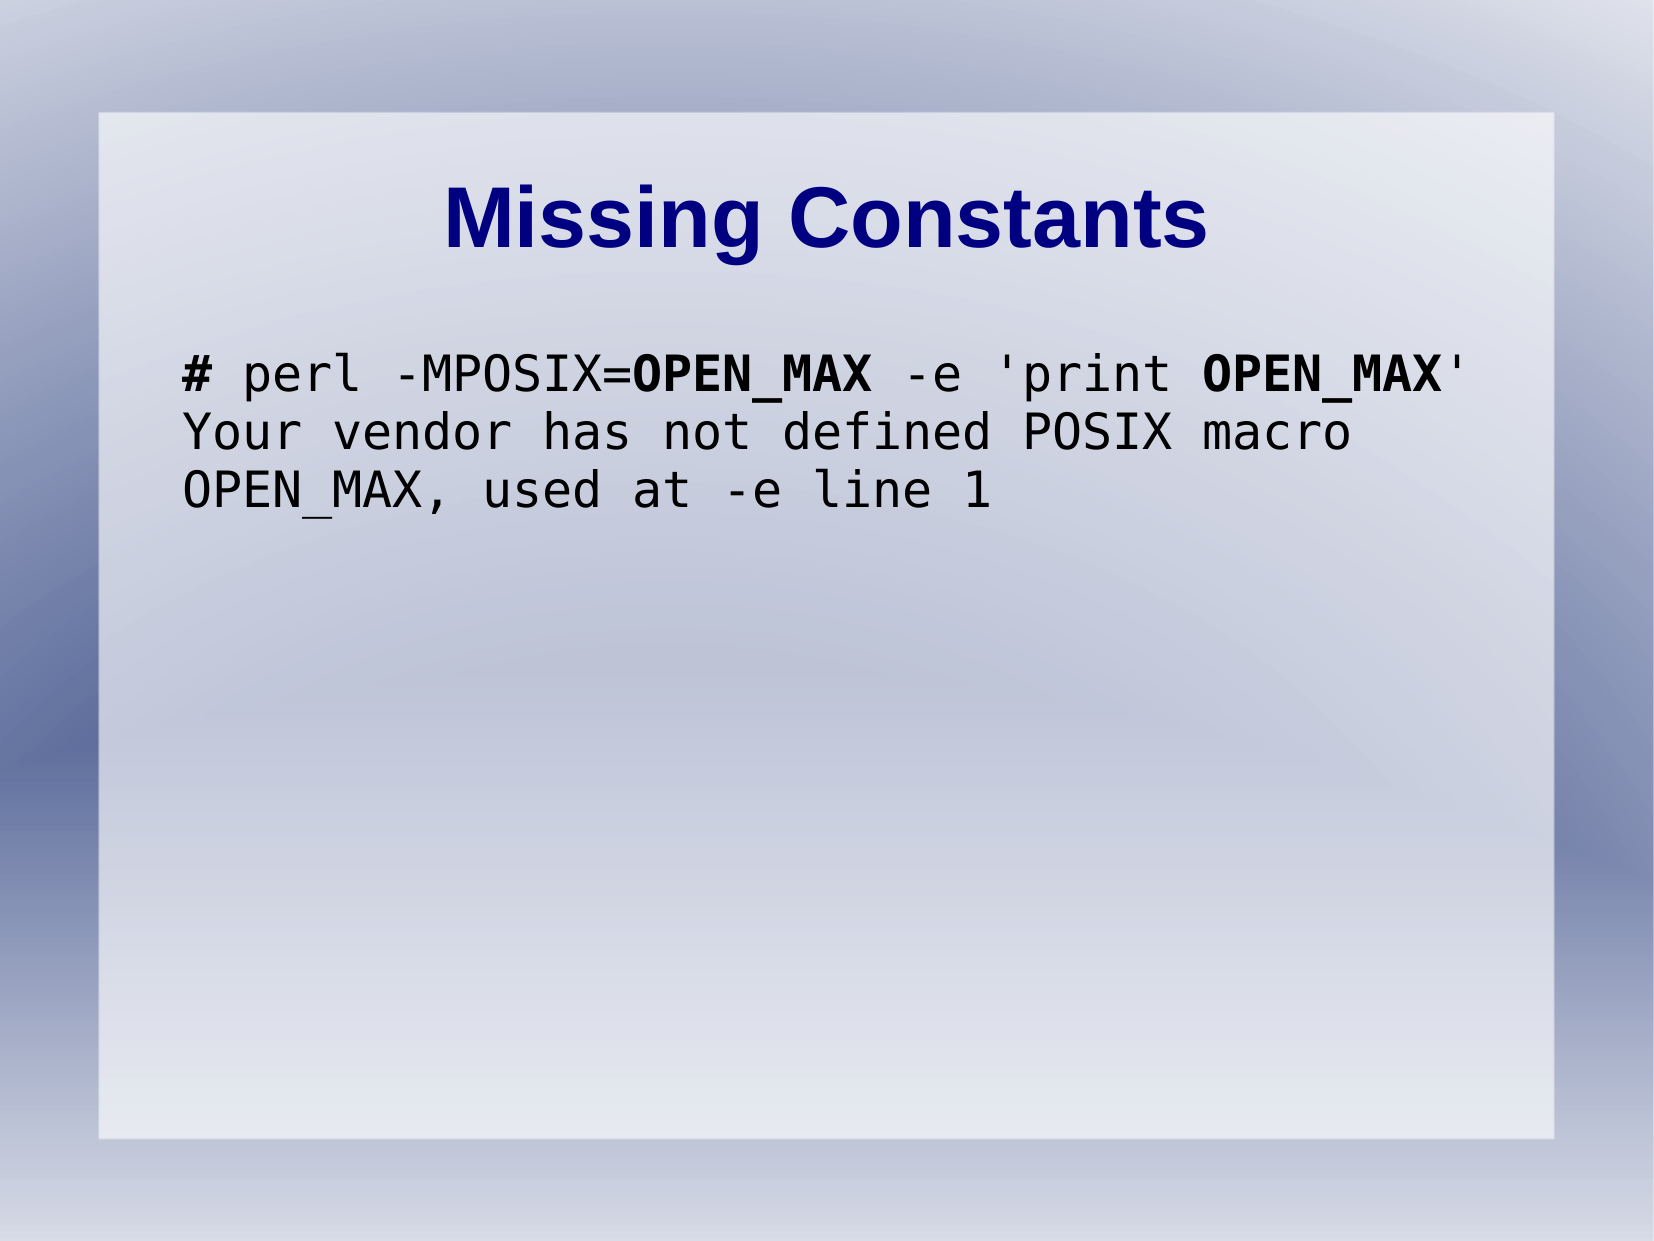

# Missing Constants
# perl -MPOSIX=OPEN_MAX -e 'print OPEN_MAX'
Your vendor has not defined POSIX macro
OPEN_MAX, used at -e line 1